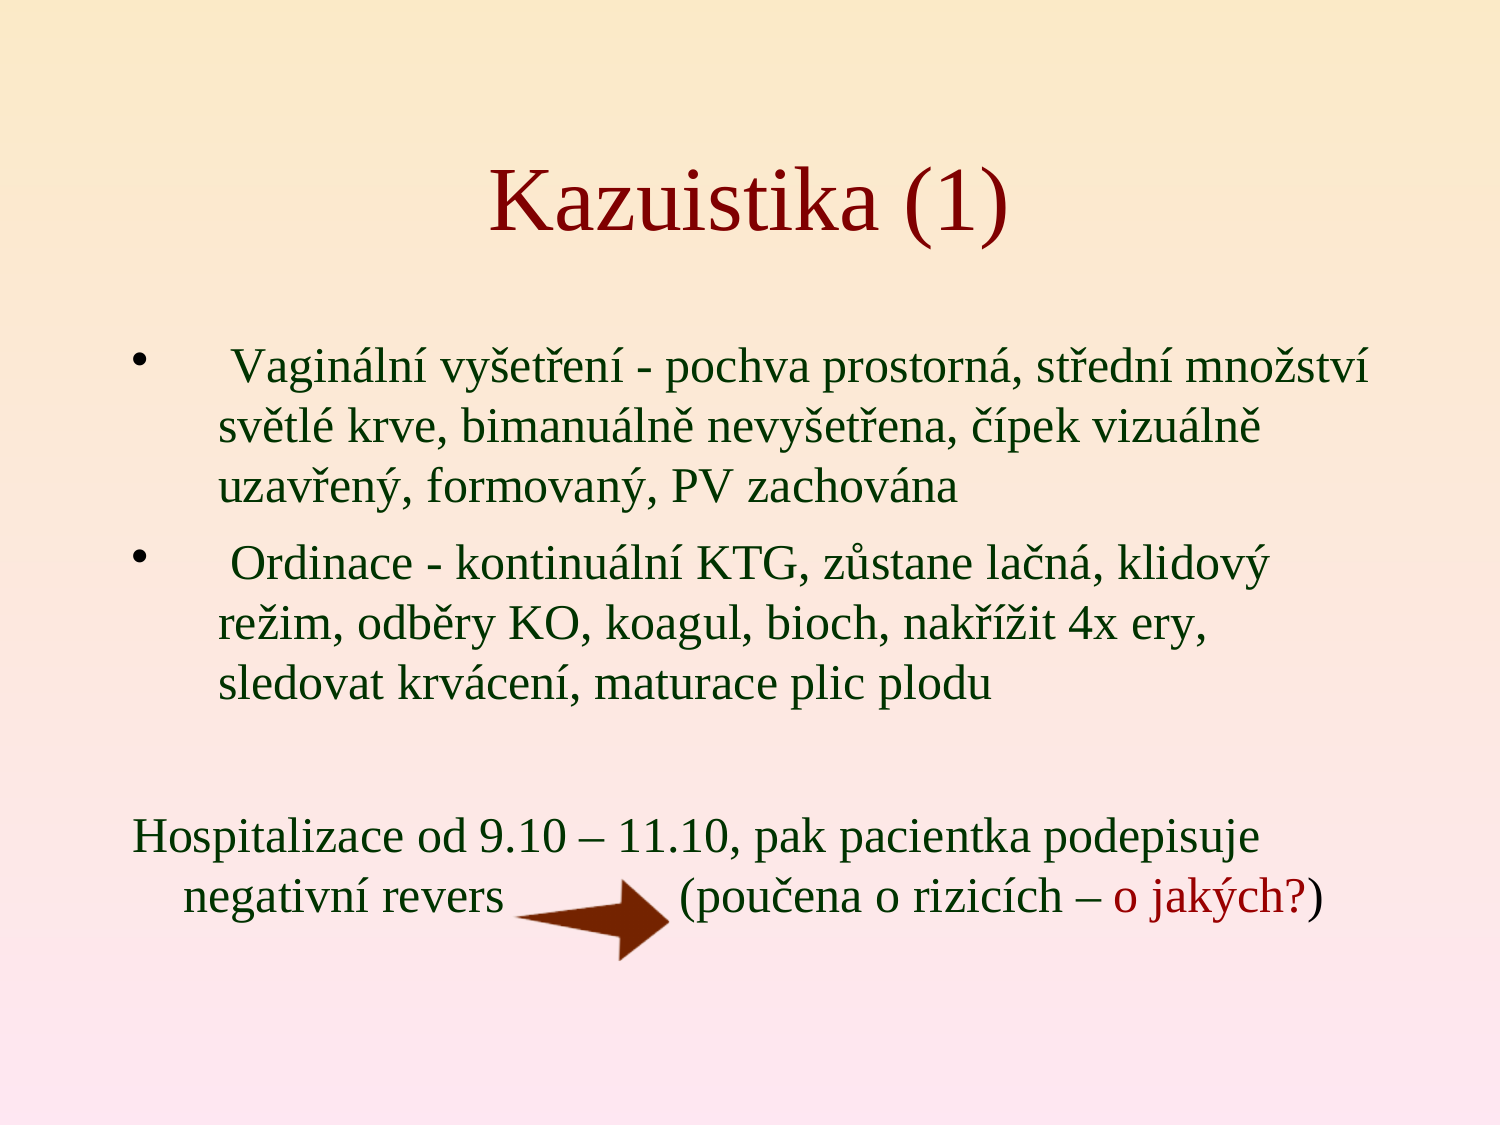

# Kazuistika (1)
 Vaginální vyšetření - pochva prostorná, střední množství světlé krve, bimanuálně nevyšetřena, čípek vizuálně uzavřený, formovaný, PV zachována
 Ordinace - kontinuální KTG, zůstane lačná, klidový režim, odběry KO, koagul, bioch, nakřížit 4x ery, sledovat krvácení, maturace plic plodu
Hospitalizace od 9.10 – 11.10, pak pacientka podepisuje negativní revers (poučena o rizicích – o jakých?)